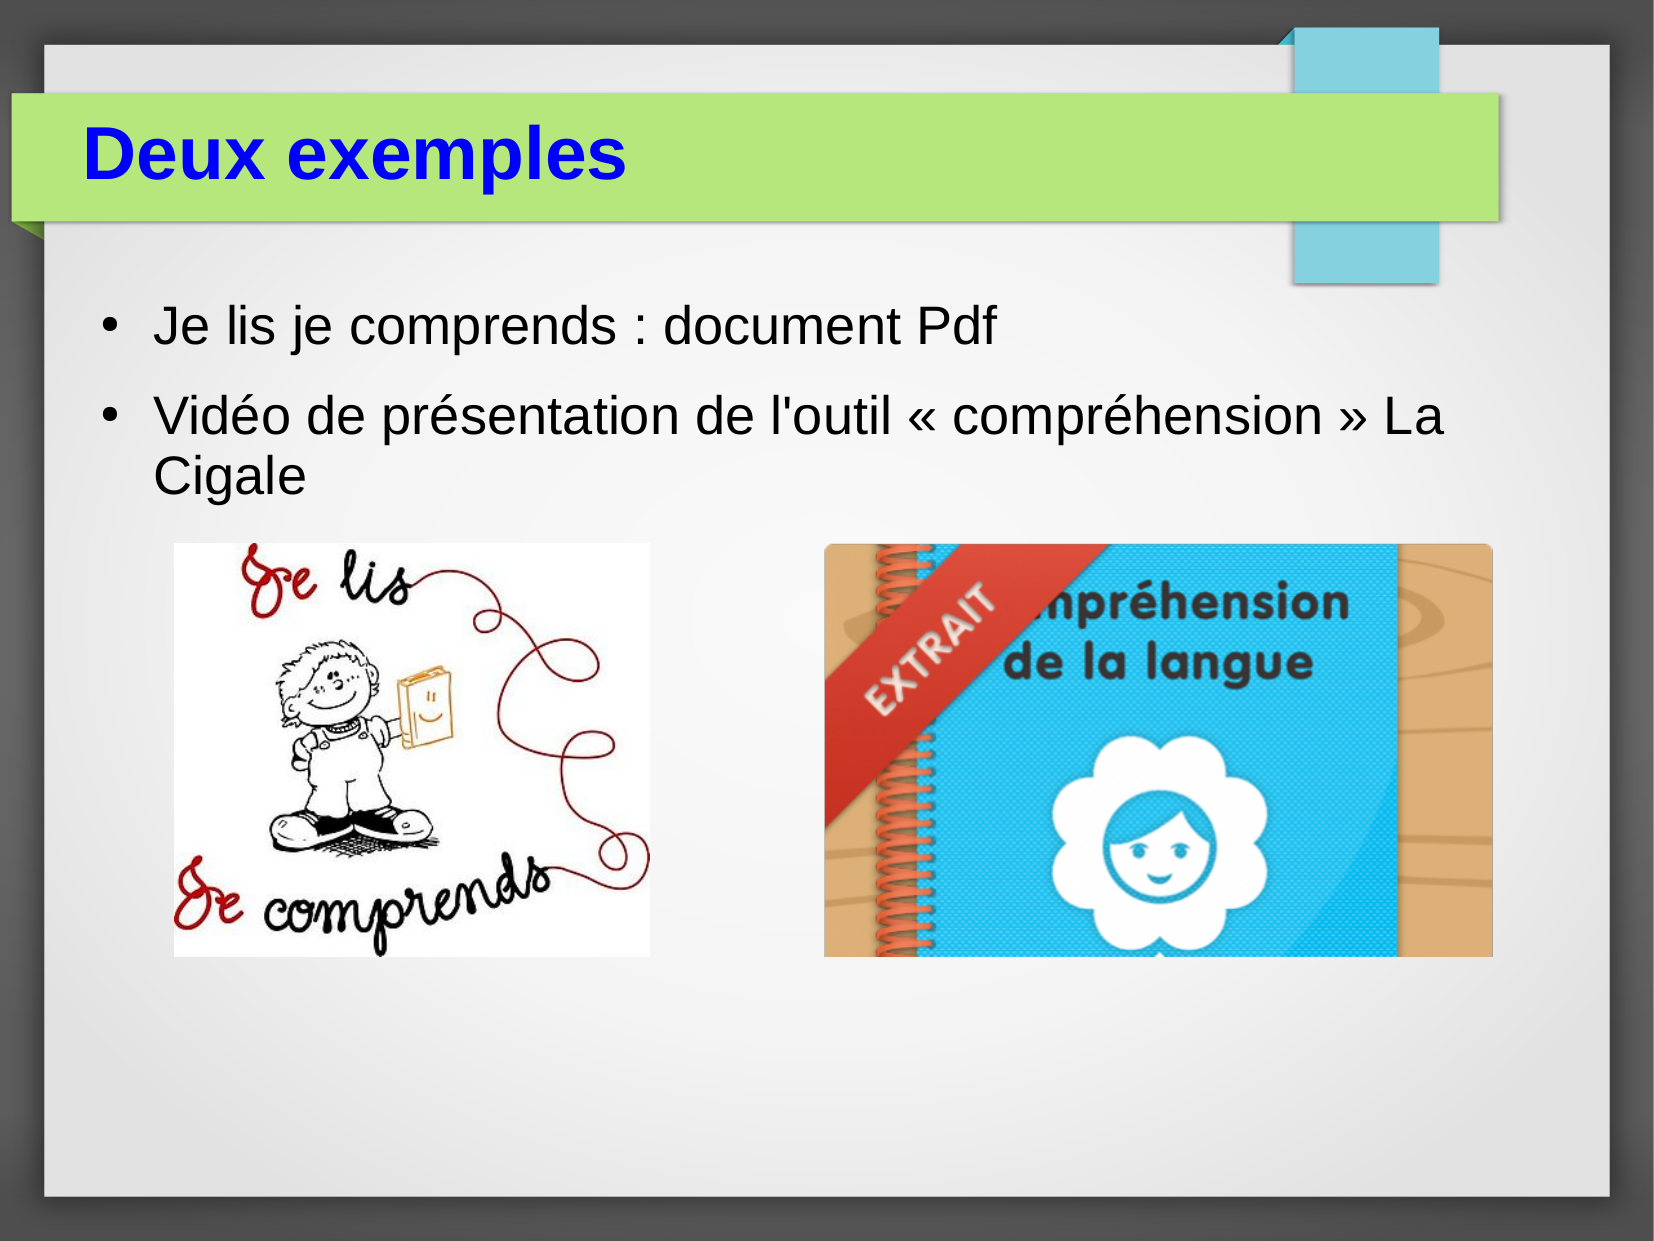

# Deux exemples
Je lis je comprends : document Pdf
Vidéo de présentation de l'outil « compréhension » La Cigale